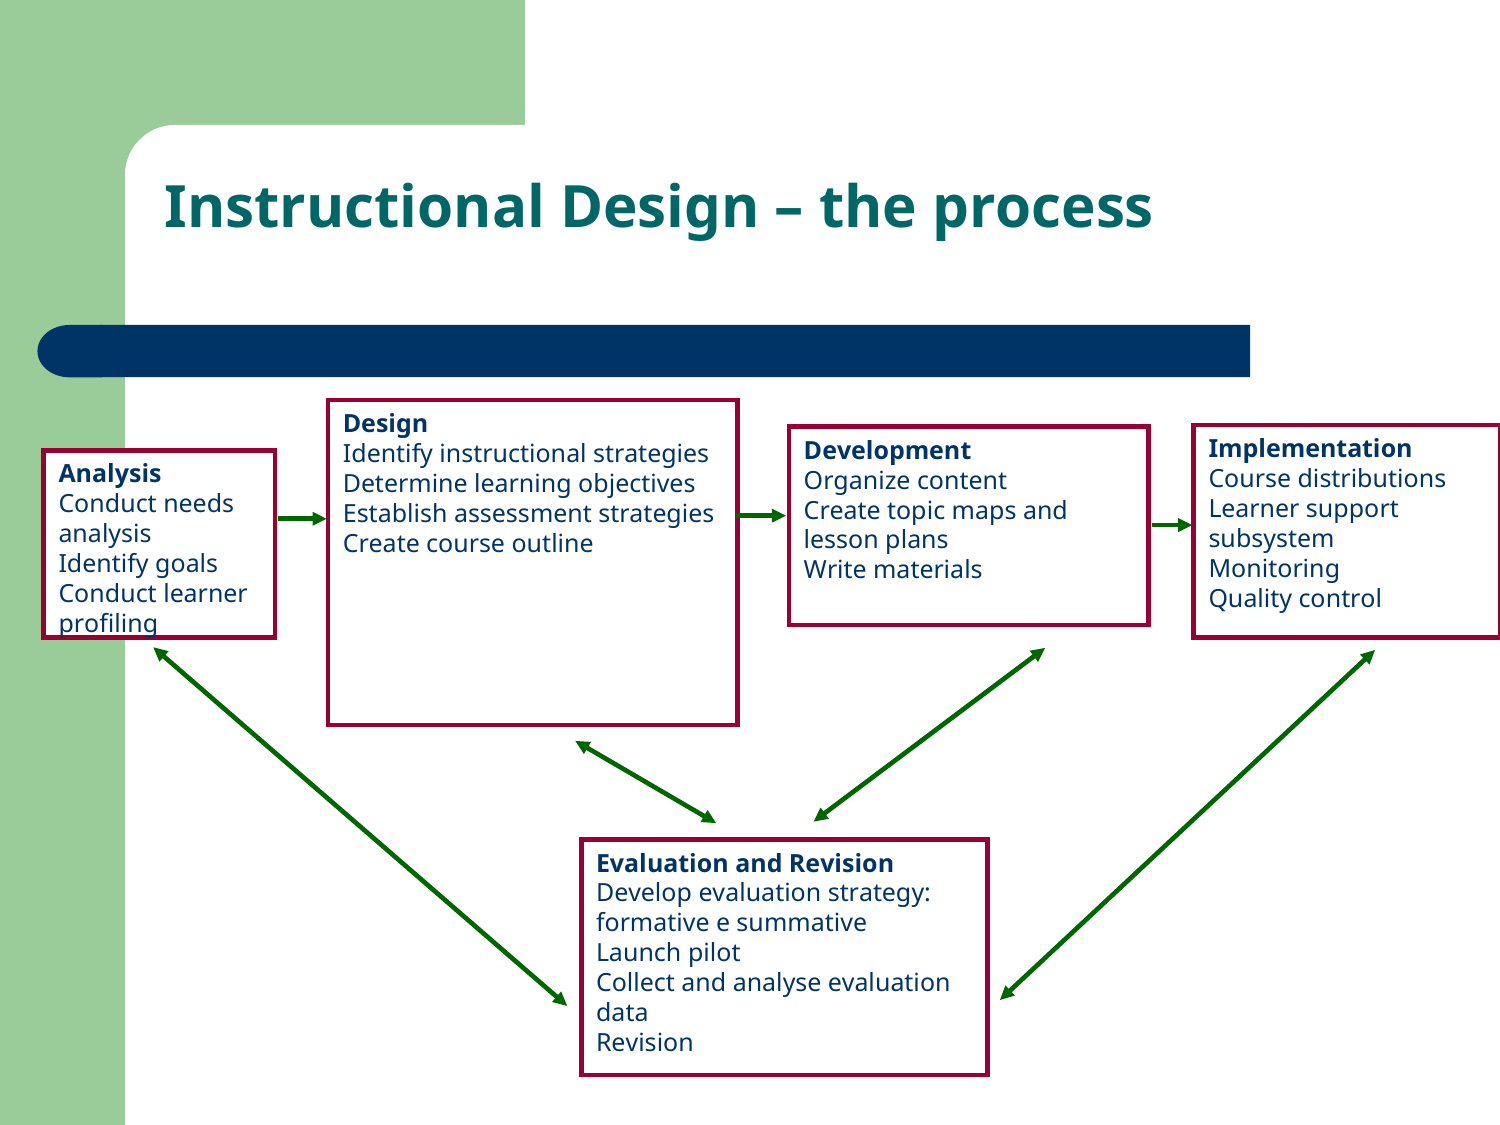

# Instructional Design – the process
Design
Identify instructional strategies
Determine learning objectives
Establish assessment strategies
Create course outline
Implementation
Course distributions
Learner support subsystem
Monitoring
Quality control
Development
Organize content
Create topic maps and lesson plans
Write materials
Analysis
Conduct needs analysis
Identify goals
Conduct learner profiling
Evaluation and Revision
Develop evaluation strategy: formative e summative
Launch pilot
Collect and analyse evaluation data
Revision